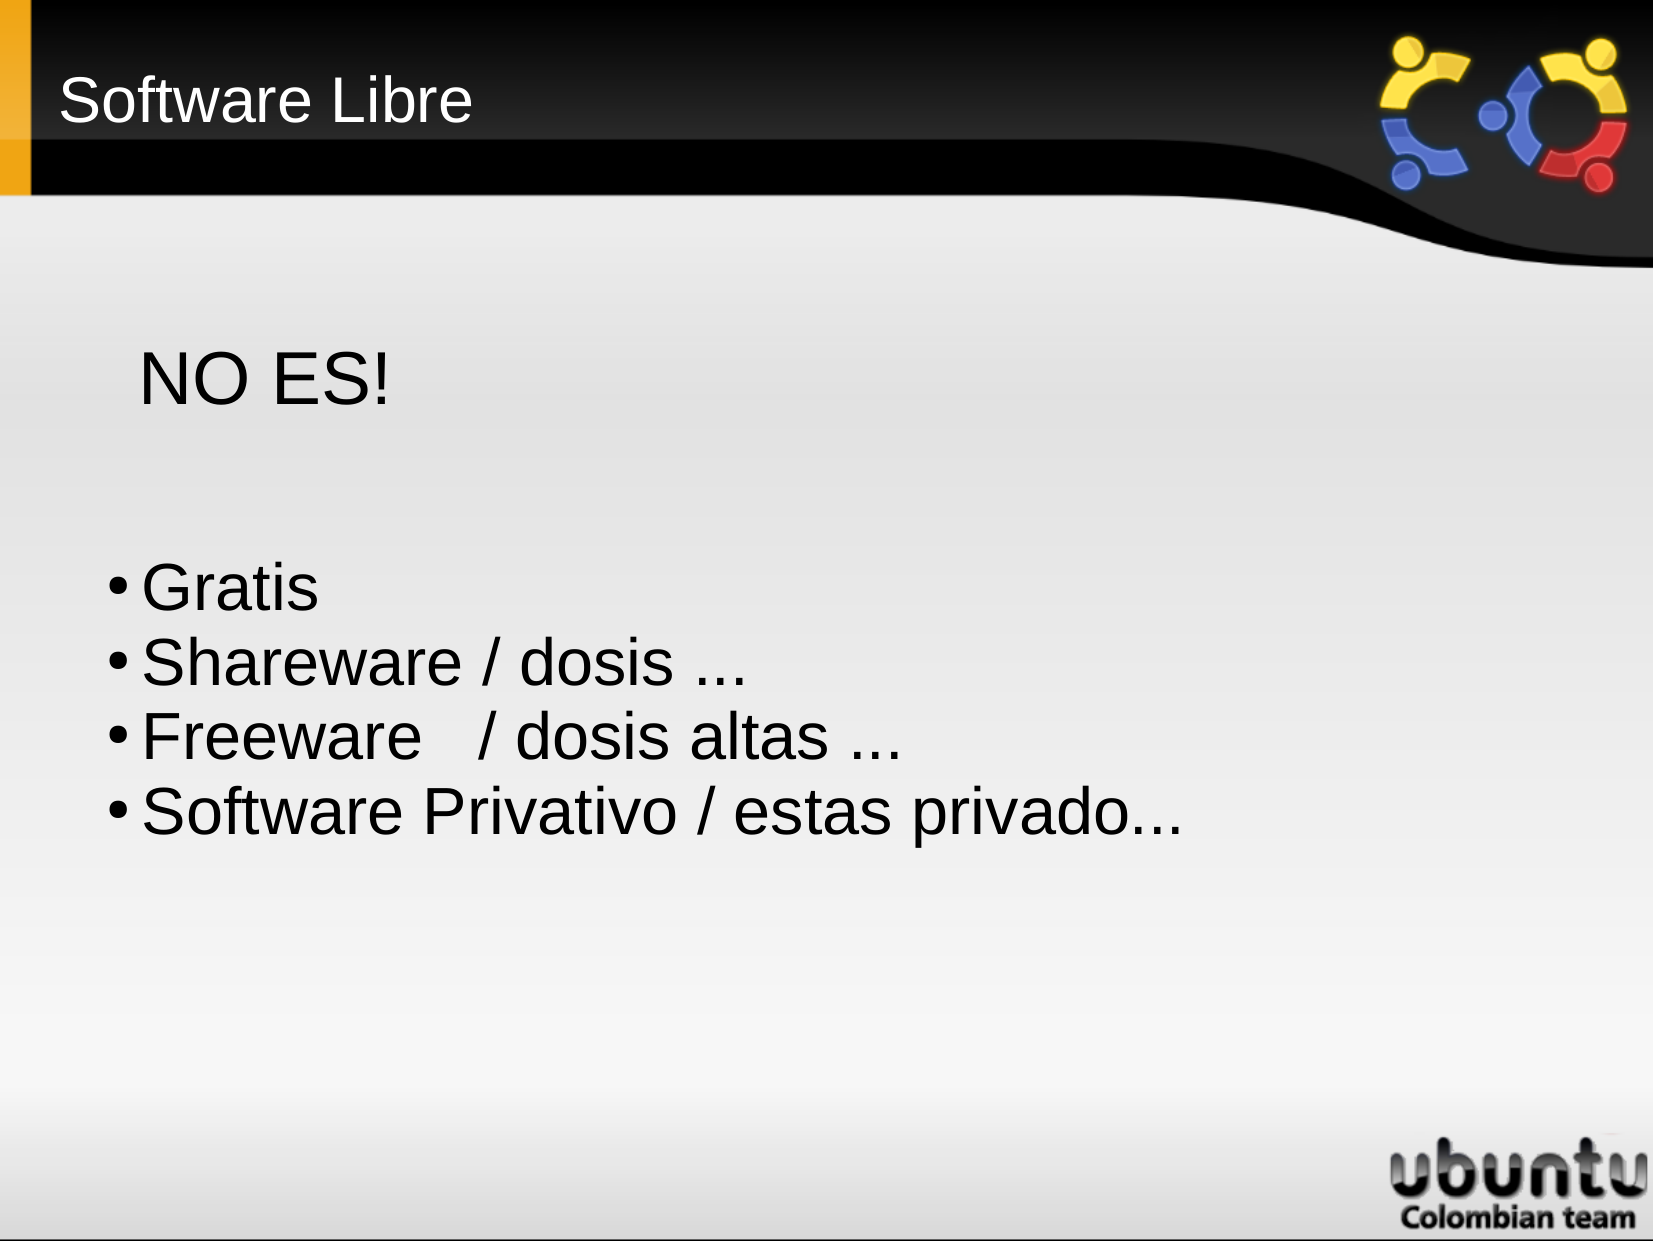

# Software Libre
Gratis
Shareware / dosis ...
Freeware / dosis altas ...
Software Privativo / estas privado...
NO ES!